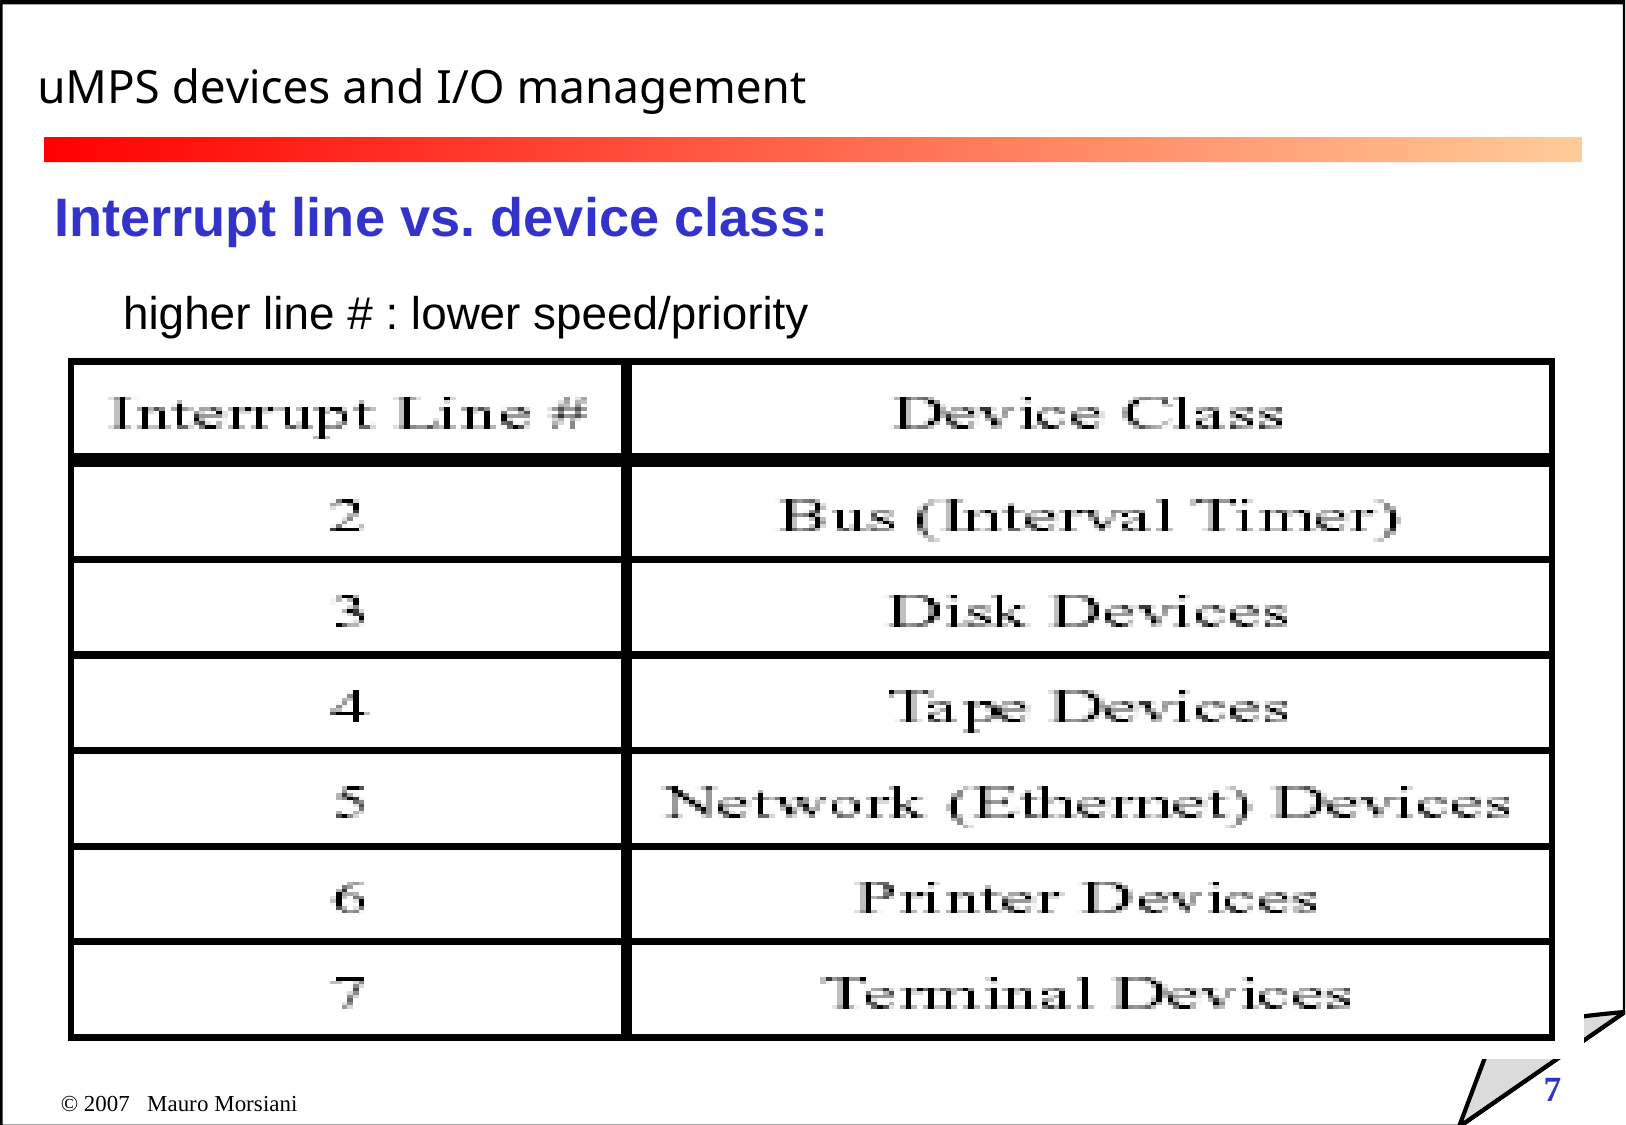

# uMPS devices and I/O management
Interrupt line vs. device class:
higher line # : lower speed/priority